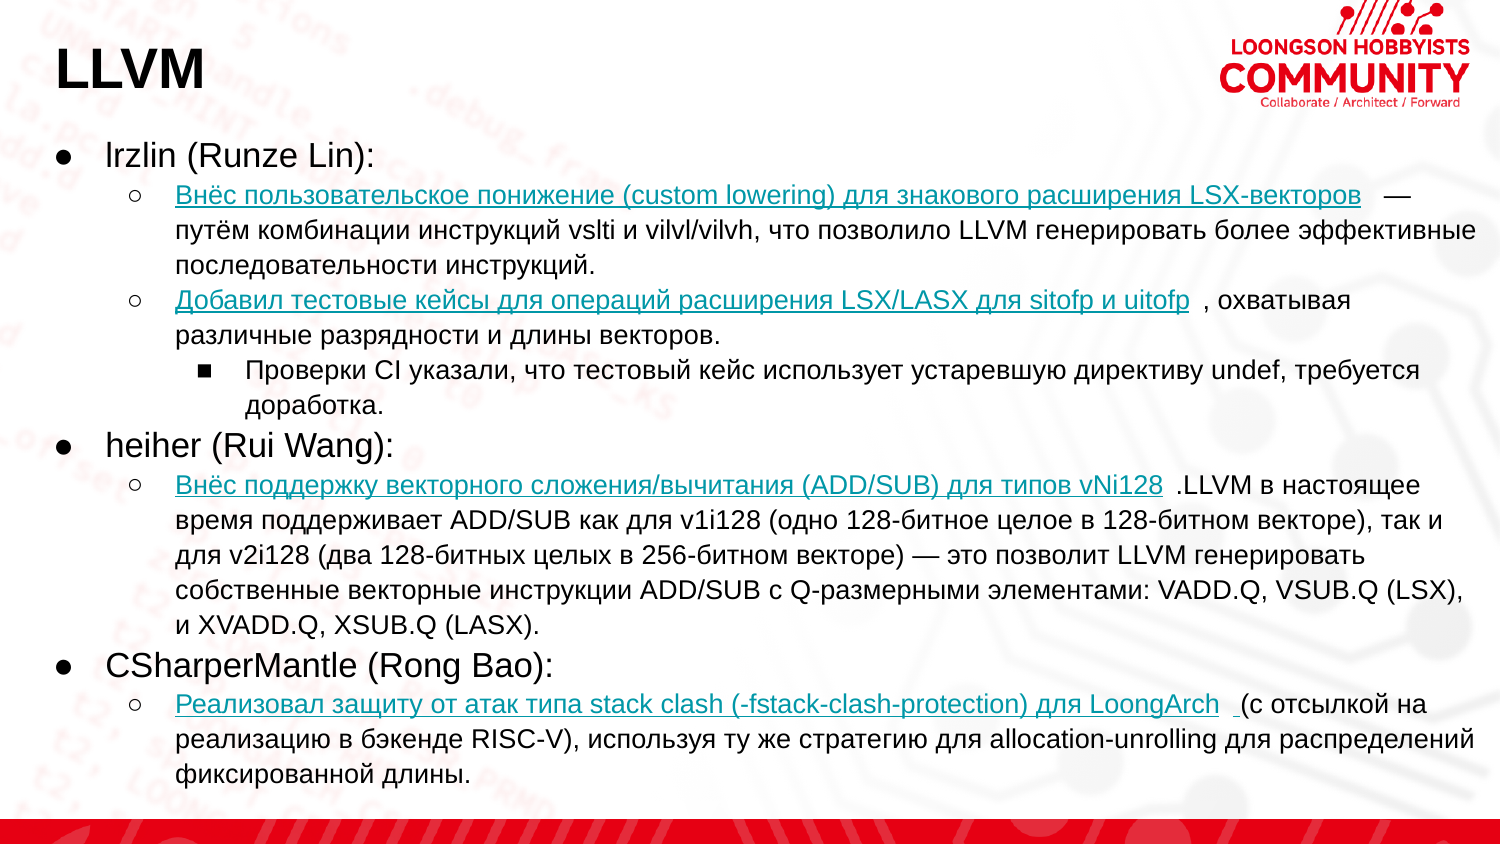

# LLVM
lrzlin (Runze Lin):
Внёс пользовательское понижение (custom lowering) для знакового расширения LSX-векторов — путём комбинации инструкций vslti и vilvl/vilvh, что позволило LLVM генерировать более эффективные последовательности инструкций.
Добавил тестовые кейсы для операций расширения LSX/LASX для sitofp и uitofp, охватывая различные разрядности и длины векторов.
Проверки CI указали, что тестовый кейс использует устаревшую директиву undef, требуется доработка.
heiher (Rui Wang):
Внёс поддержку векторного сложения/вычитания (ADD/SUB) для типов vNi128.LLVM в настоящее время поддерживает ADD/SUB как для v1i128 (одно 128-битное целое в 128-битном векторе), так и для v2i128 (два 128-битных целых в 256-битном векторе) — это позволит LLVM генерировать собственные векторные инструкции ADD/SUB с Q-размерными элементами: VADD.Q, VSUB.Q (LSX), и XVADD.Q, XSUB.Q (LASX).
CSharperMantle (Rong Bao):
Реализовал защиту от атак типа stack clash (-fstack-clash-protection) для LoongArch (с отсылкой на реализацию в бэкенде RISC-V), используя ту же стратегию для allocation-unrolling для распределений фиксированной длины.